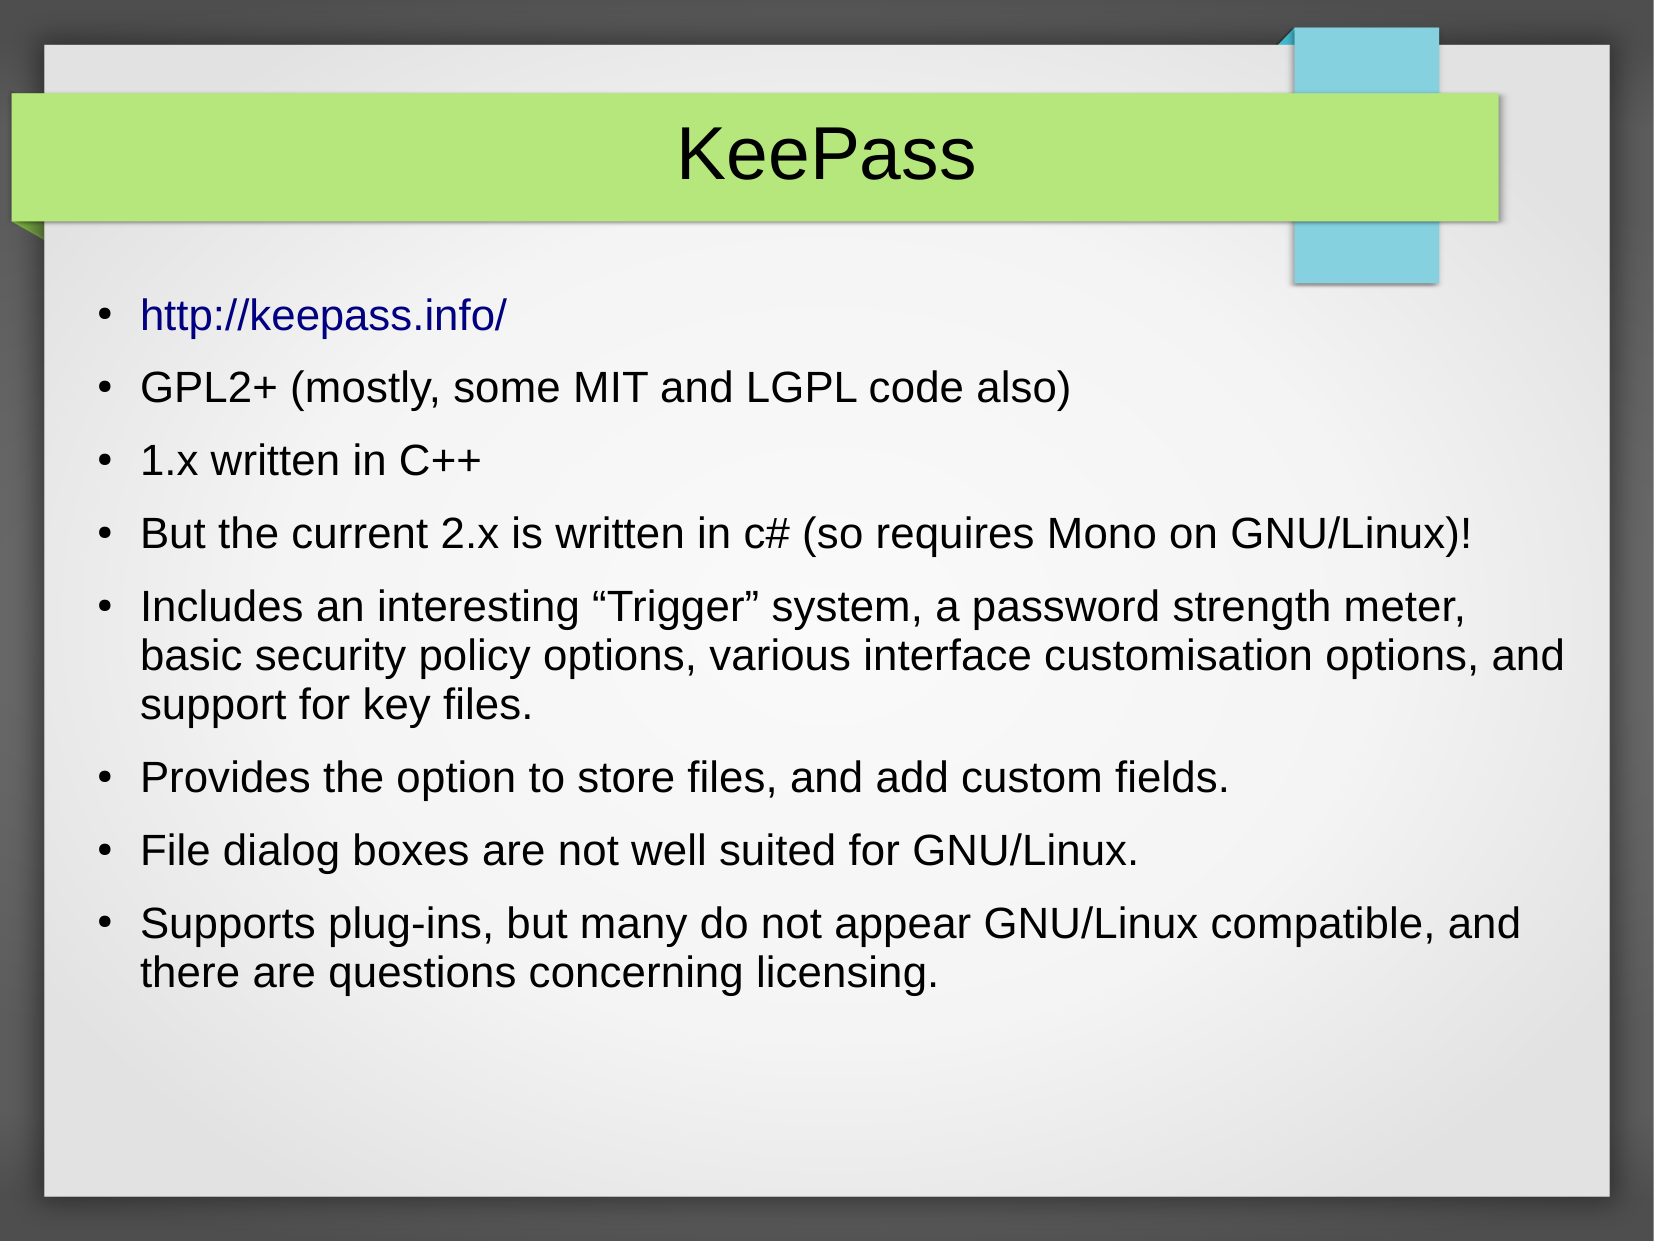

# KeePass
http://keepass.info/
GPL2+ (mostly, some MIT and LGPL code also)
1.x written in C++
But the current 2.x is written in c# (so requires Mono on GNU/Linux)!
Includes an interesting “Trigger” system, a password strength meter, basic security policy options, various interface customisation options, and support for key files.
Provides the option to store files, and add custom fields.
File dialog boxes are not well suited for GNU/Linux.
Supports plug-ins, but many do not appear GNU/Linux compatible, and there are questions concerning licensing.